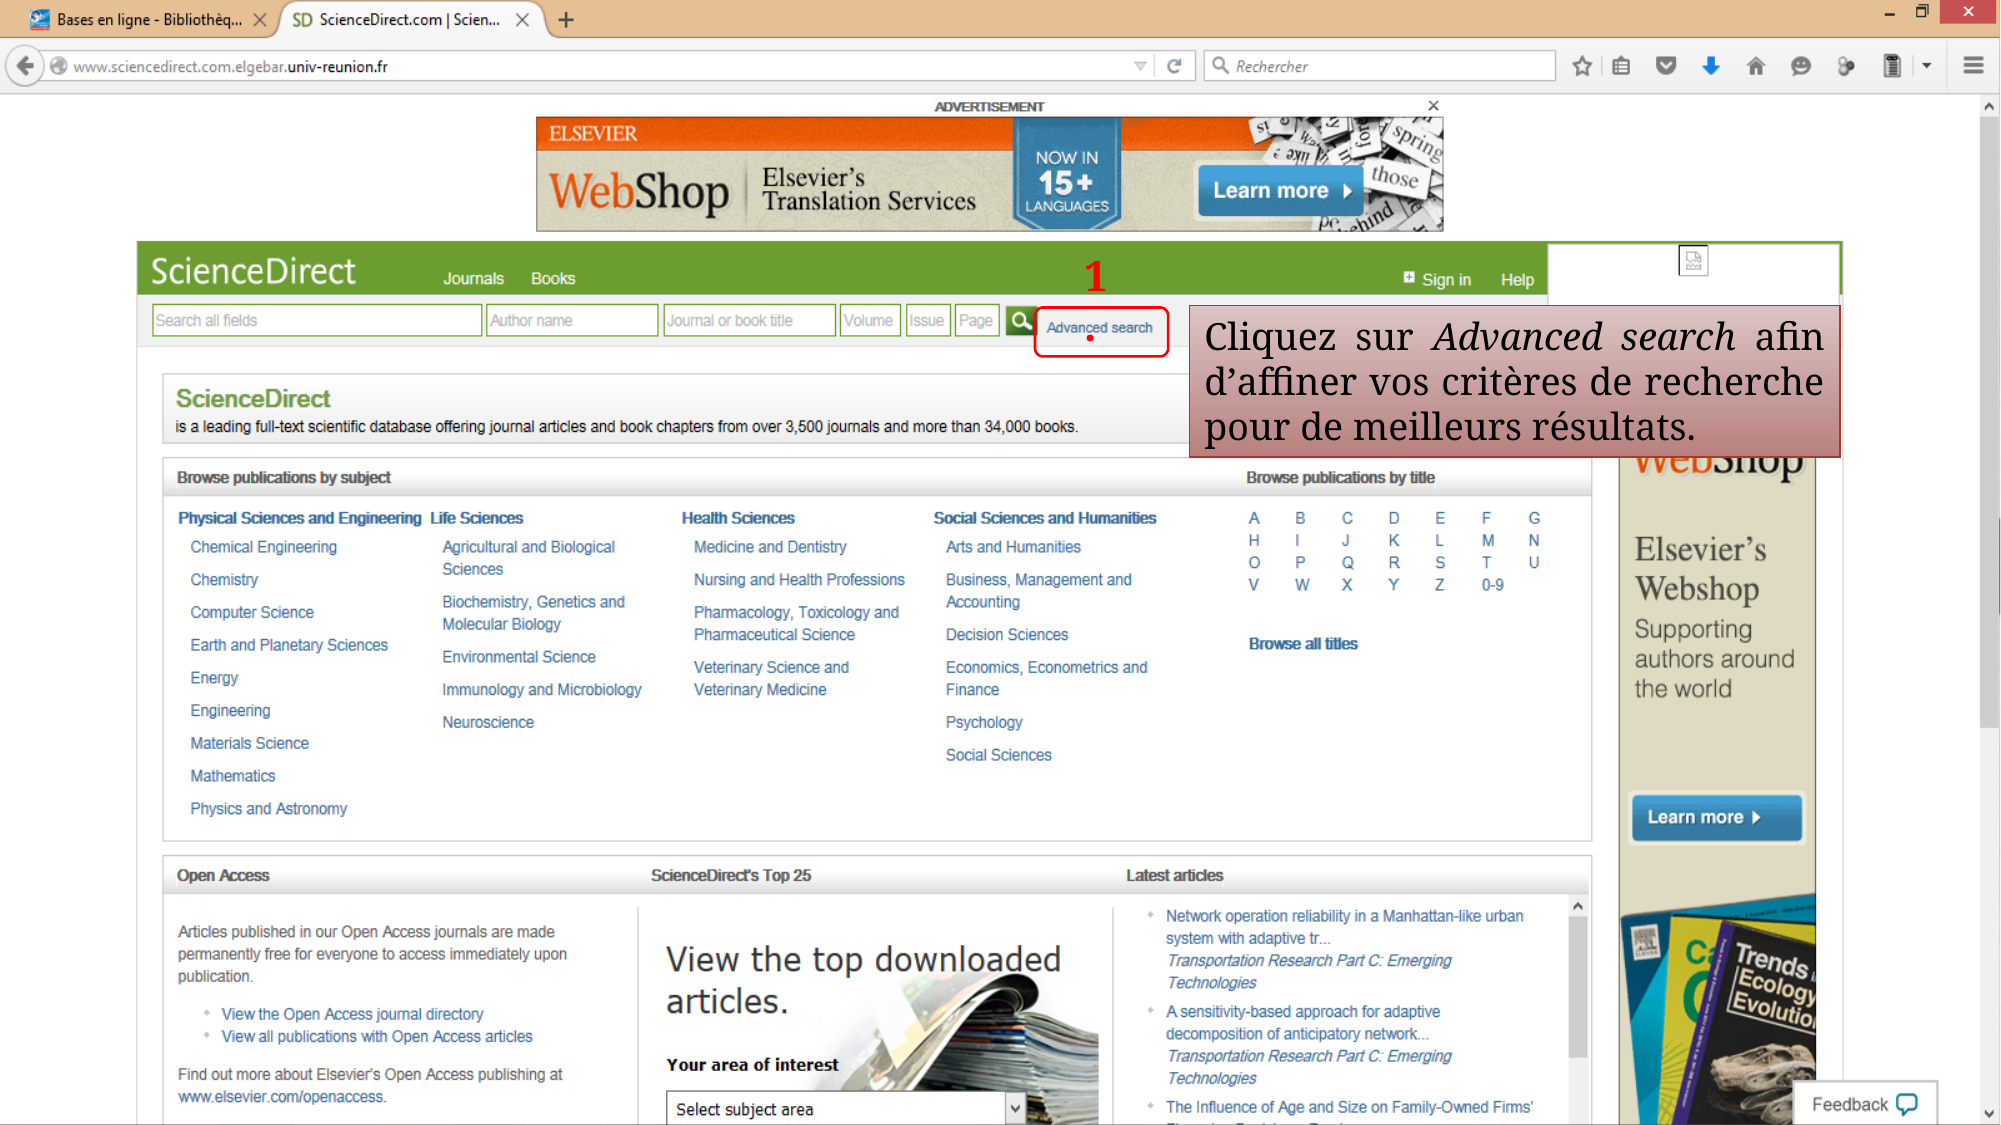

1.
Cliquez sur Advanced search afin d’affiner vos critères de recherche pour de meilleurs résultats.